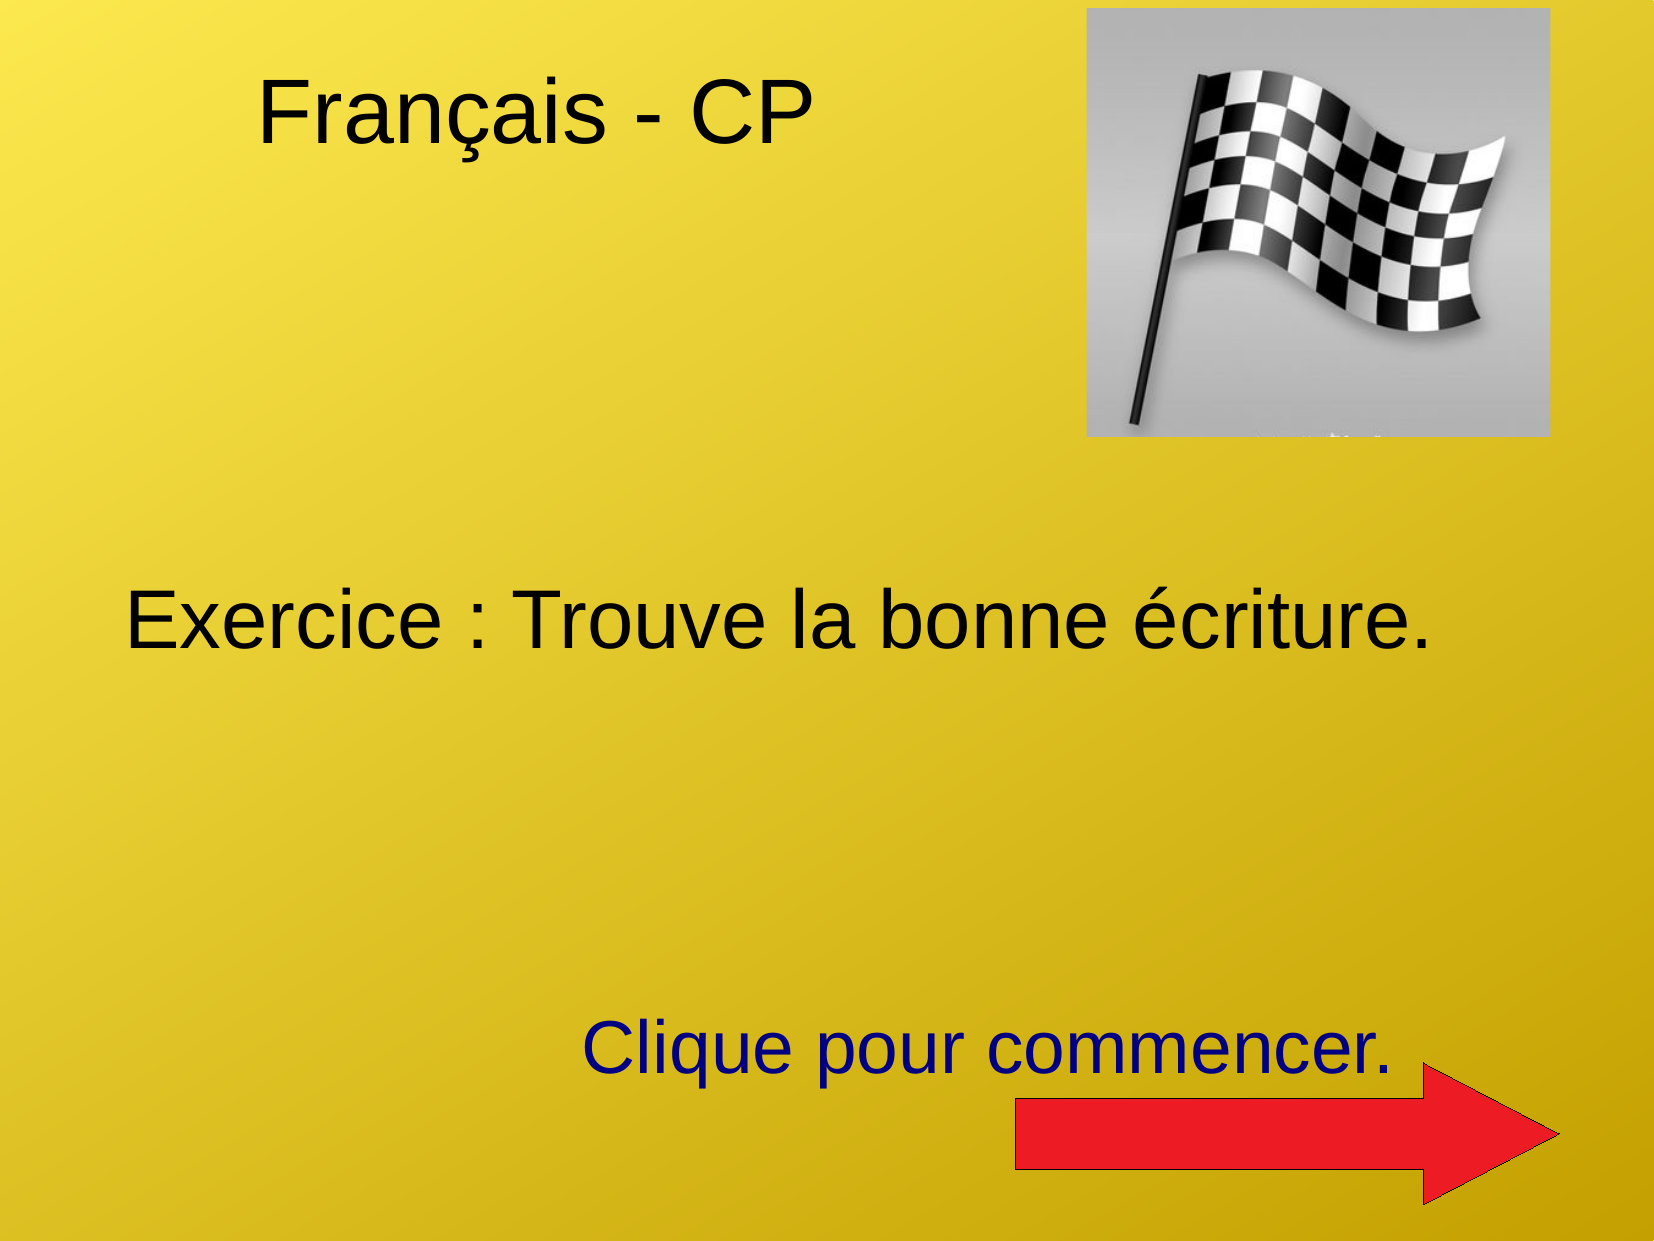

# Français - CP
Exercice : Trouve la bonne écriture.
Clique pour commencer.